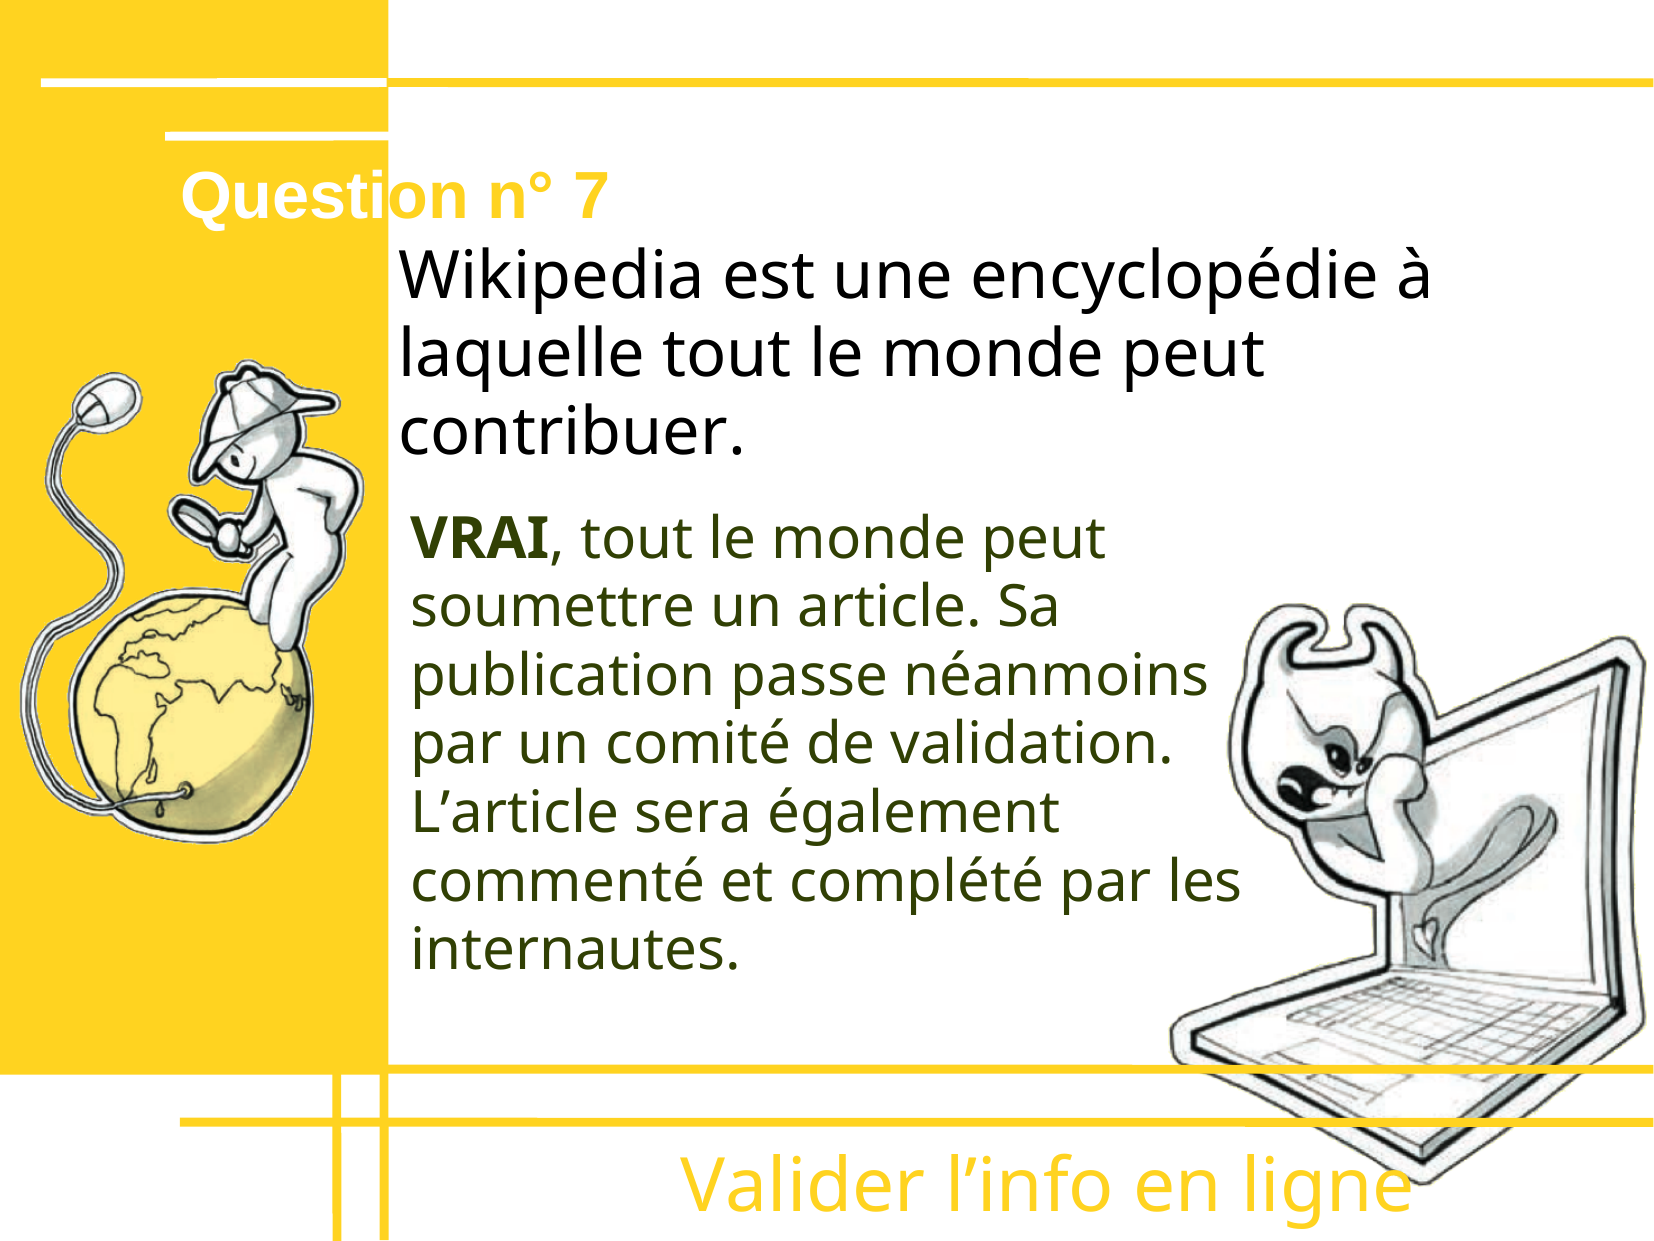

Question n° 7
Wikipedia est une encyclopédie à laquelle tout le monde peut contribuer.
VRAI, tout le monde peut soumettre un article. Sa publication passe néanmoins par un comité de validation. Lʼarticle sera également commenté et complété par les internautes.
Valider lʼinfo en ligne